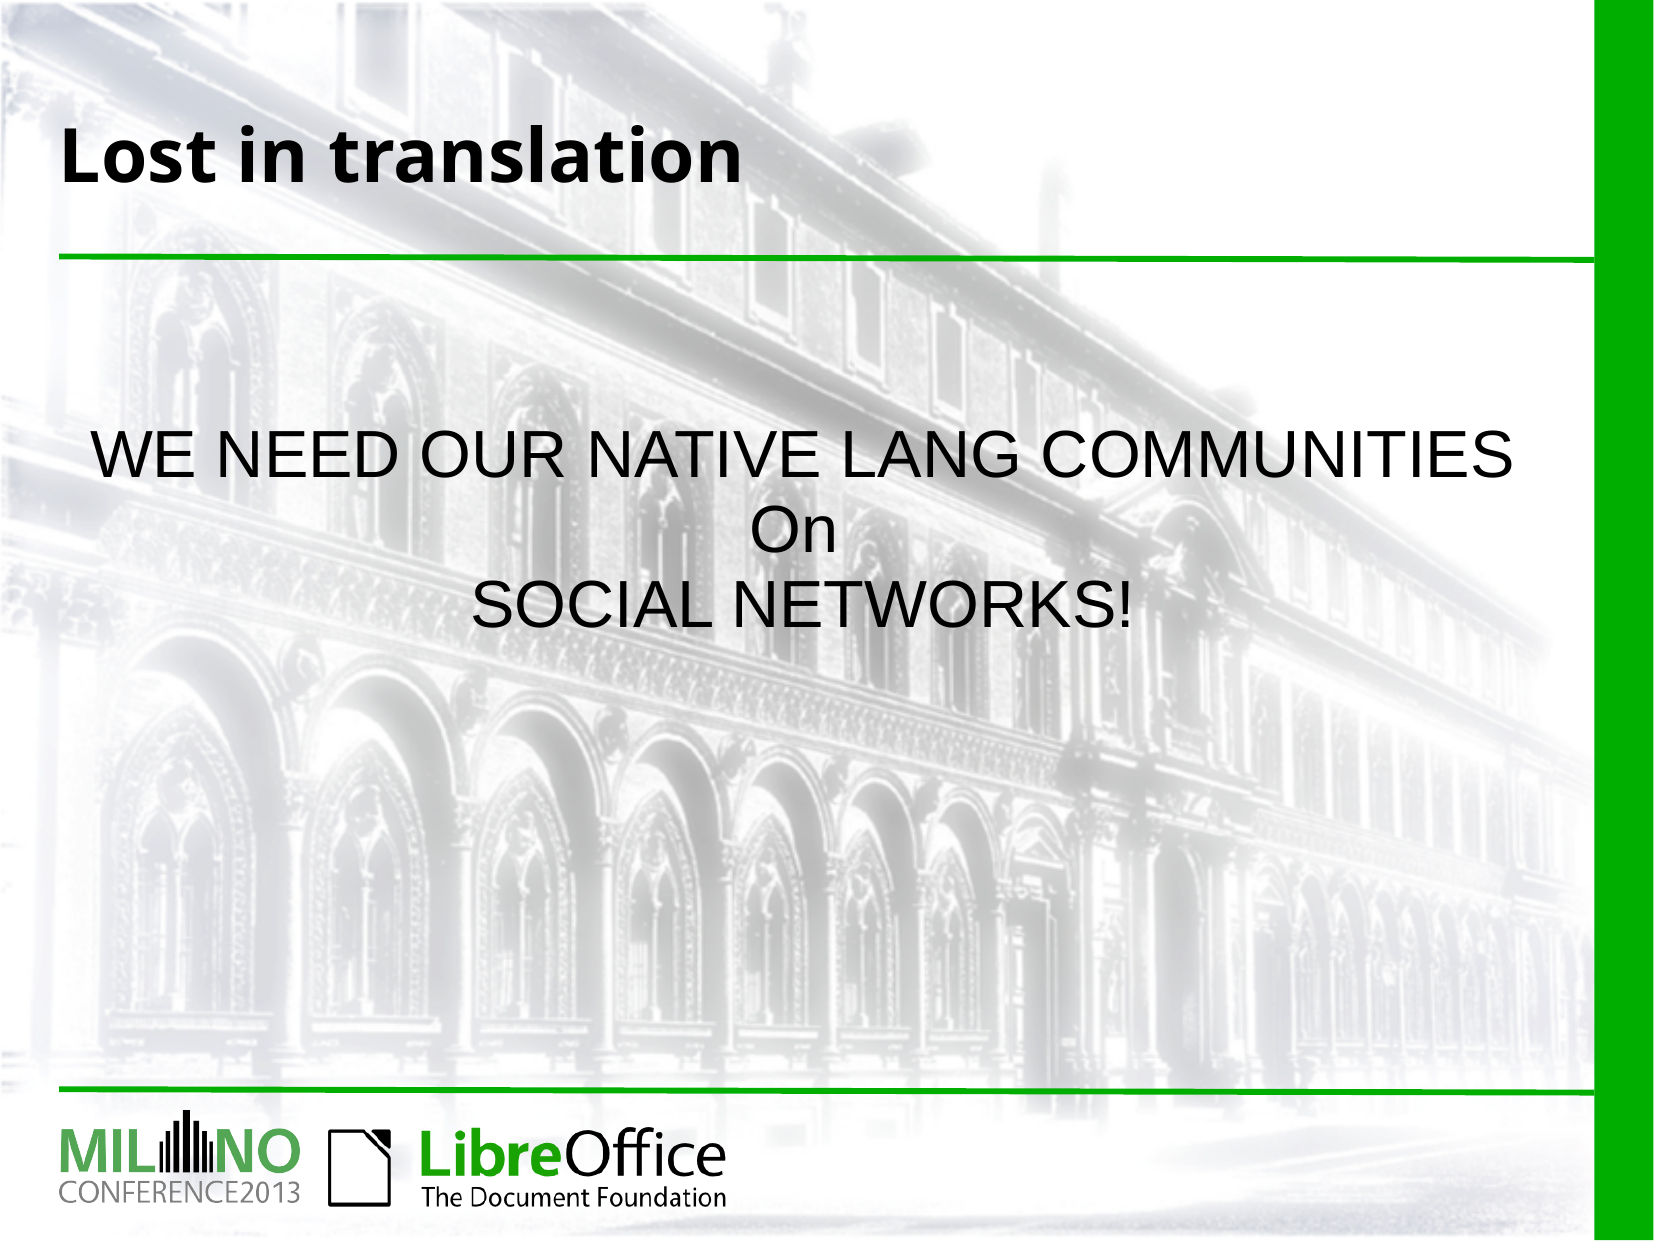

# Lost in translation
WE NEED OUR NATIVE LANG COMMUNITIES
On
SOCIAL NETWORKS!